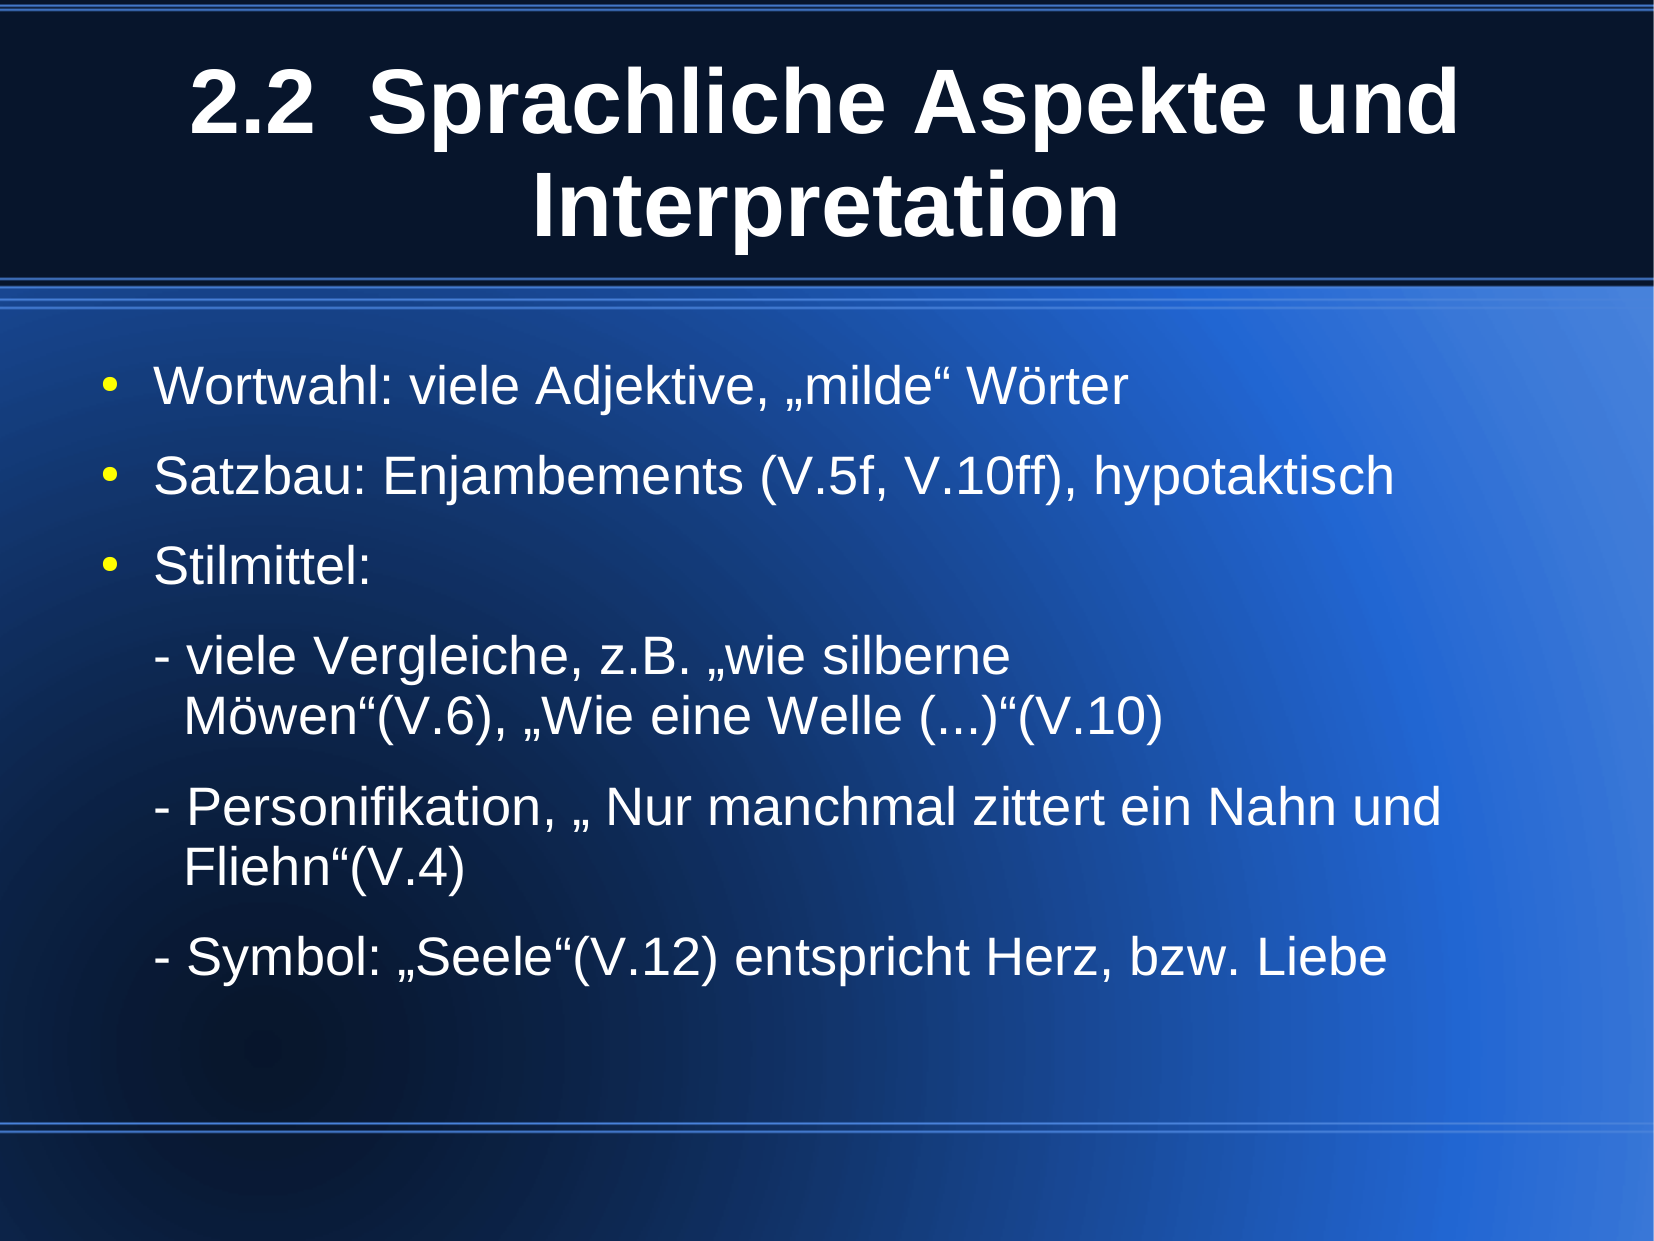

# 2.2 Sprachliche Aspekte und Interpretation
Wortwahl: viele Adjektive, „milde“ Wörter
Satzbau: Enjambements (V.5f, V.10ff), hypotaktisch
Stilmittel:
- viele Vergleiche, z.B. „wie silberne 				 Möwen“(V.6), „Wie eine Welle (...)“(V.10)
- Personifikation, „ Nur manchmal zittert ein Nahn und Fliehn“(V.4)
- Symbol: „Seele“(V.12) entspricht Herz, bzw. Liebe